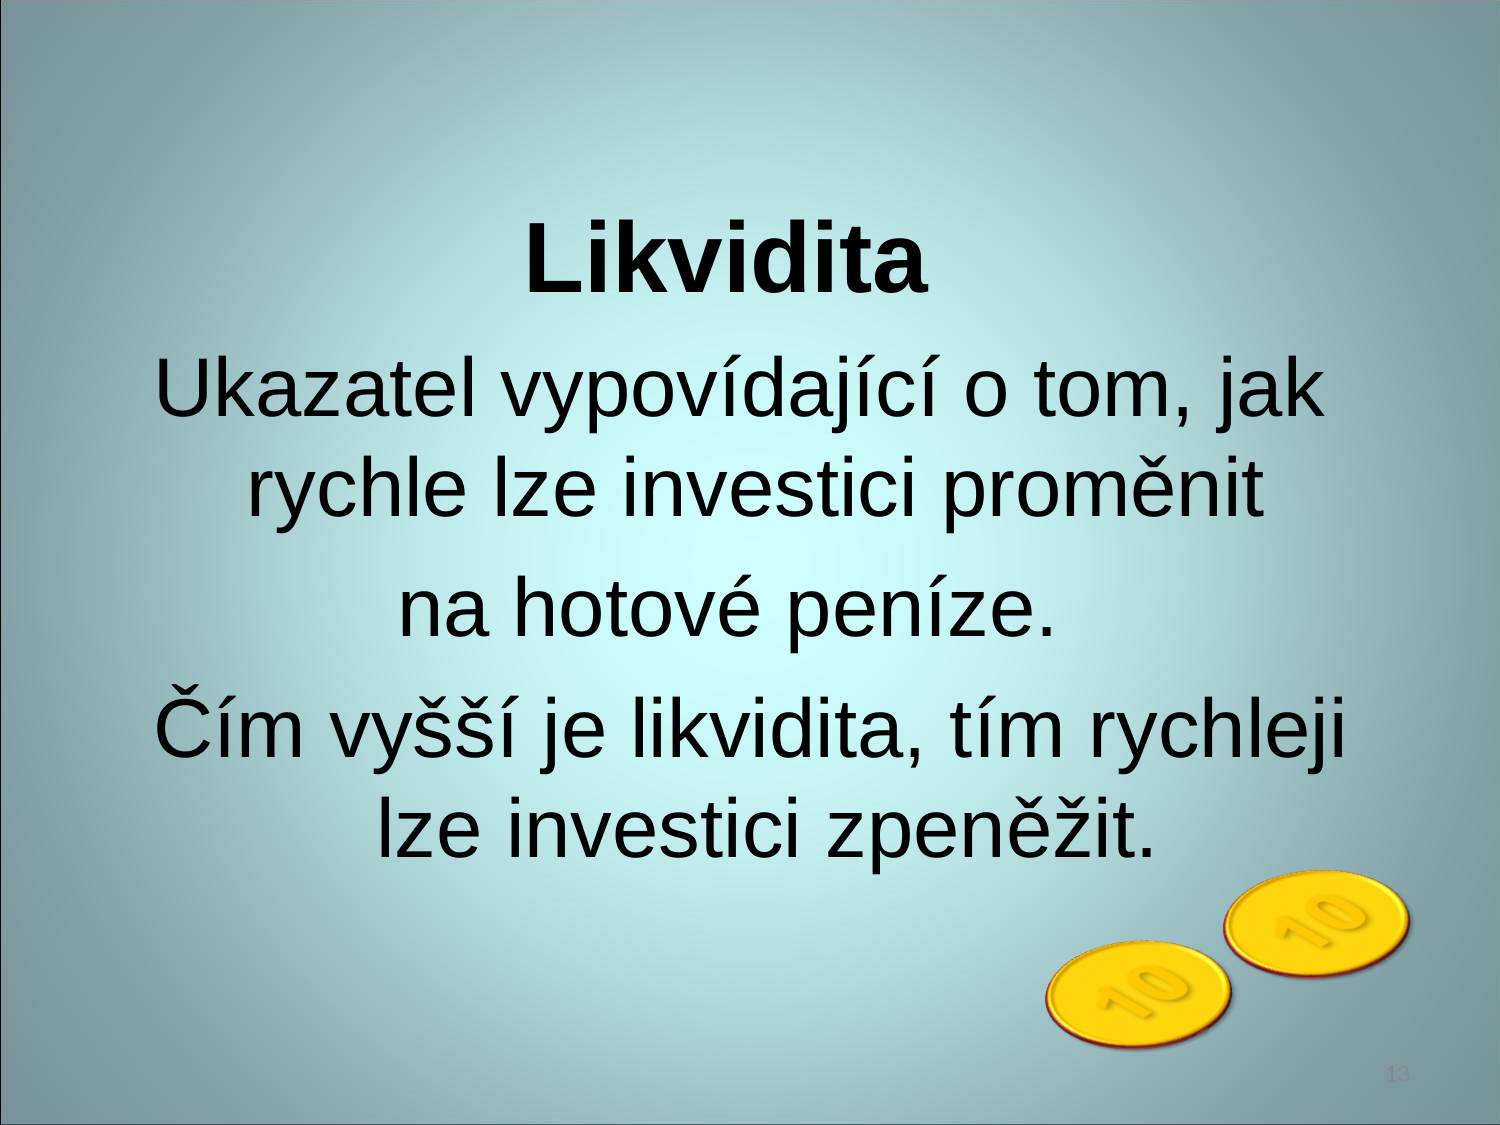

# Likvidita
Ukazatel vypovídající o tom, jak rychle lze investici proměnit
na hotové peníze.
 Čím vyšší je likvidita, tím rychleji lze investici zpeněžit.